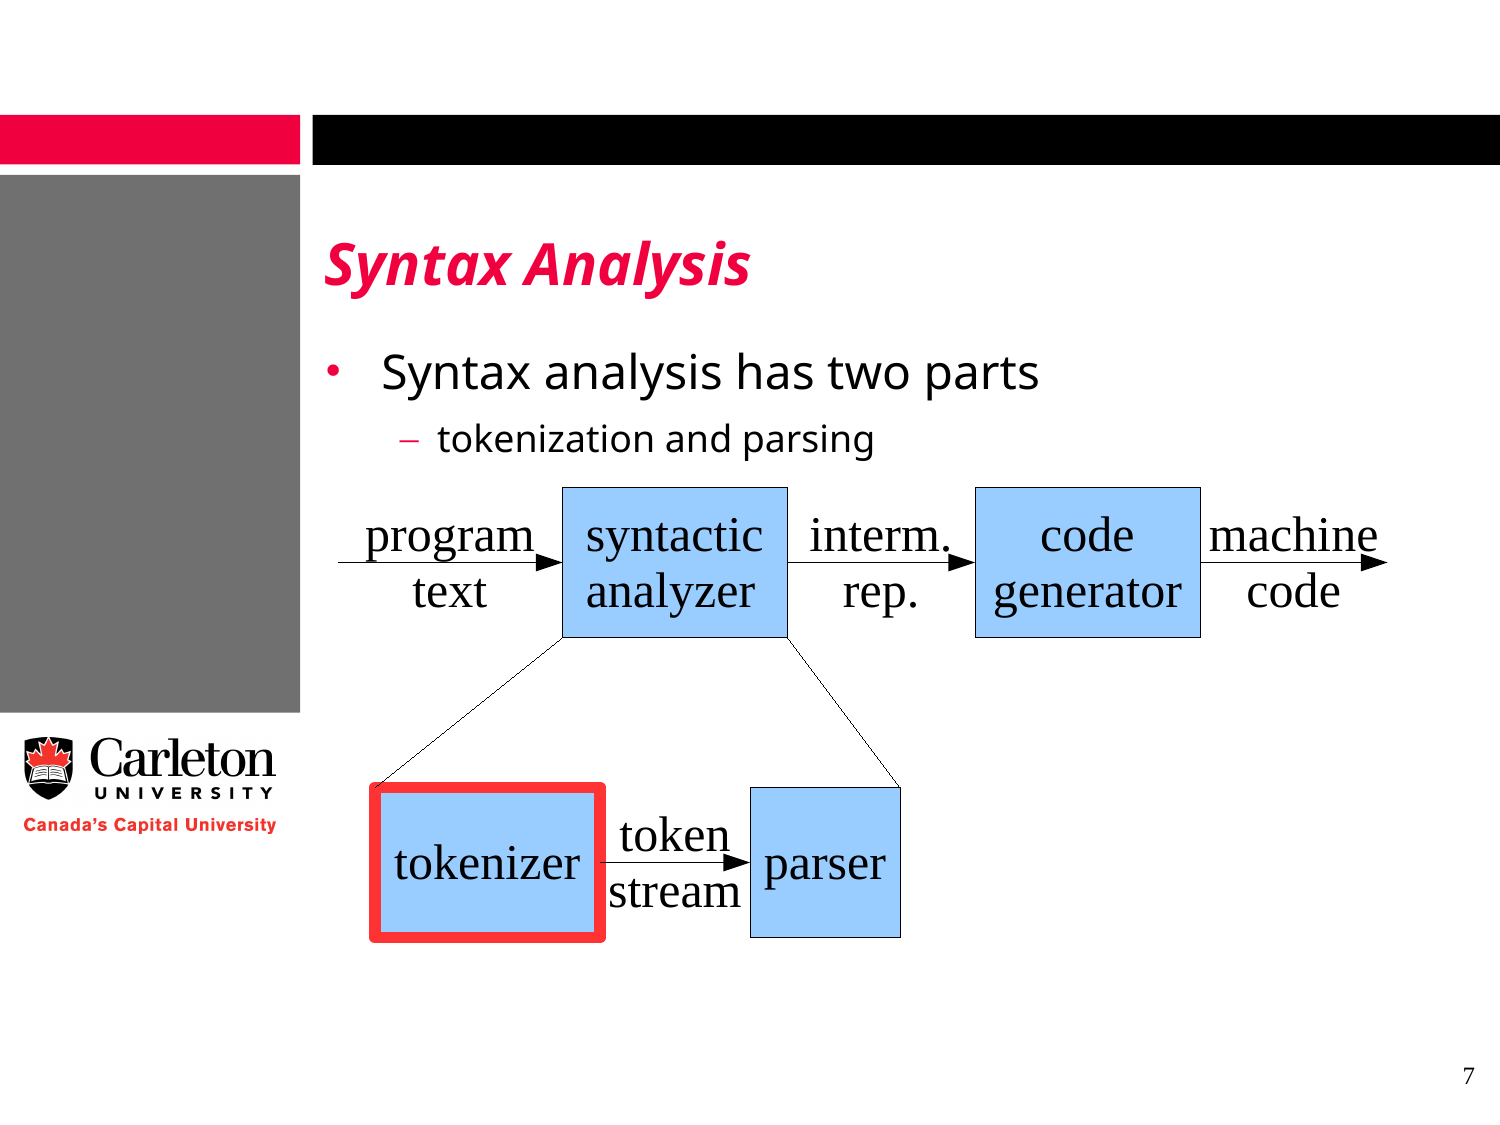

# Syntax Analysis
Syntax analysis has two parts
tokenization and parsing
syntactic
analyzer
code
generator
program
text
interm.
rep.
machine
code
tokenizer
parser
token
stream
7